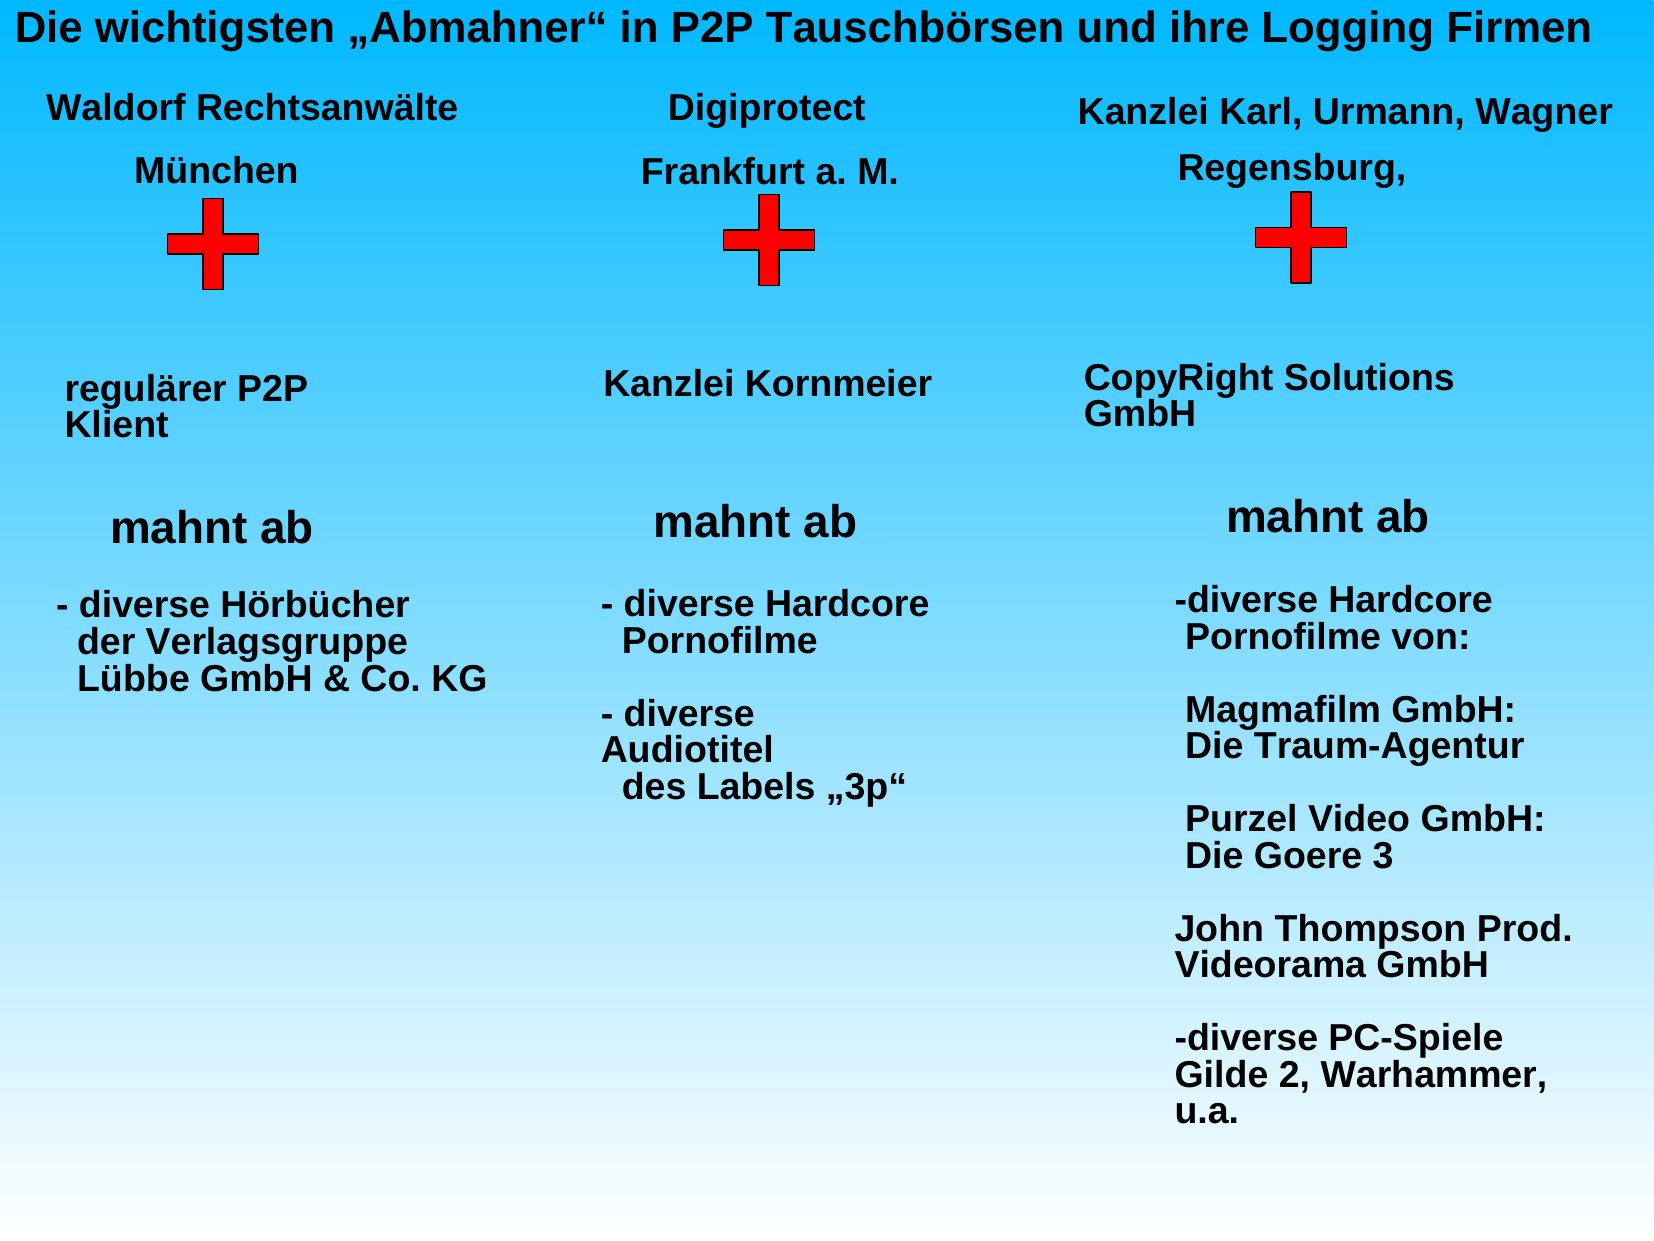

Die wichtigsten „Abmahner“ in P2P Tauschbörsen und ihre Logging Firmen
Waldorf Rechtsanwälte
Digiprotect
Kanzlei Karl, Urmann, Wagner
Regensburg,
München
Frankfurt a. M.
CopyRight Solutions GmbH
Kanzlei Kornmeier
regulärer P2P Klient
mahnt ab
mahnt ab
mahnt ab
-diverse Hardcore
 Pornofilme von:
 Magmafilm GmbH:
 Die Traum-Agentur
 Purzel Video GmbH:
 Die Goere 3
John Thompson Prod.
Videorama GmbH
-diverse PC-Spiele
Gilde 2, Warhammer, u.a.
- diverse Hardcore
 Pornofilme
- diverse Audiotitel
 des Labels „3p“
- diverse Hörbücher
 der Verlagsgruppe
 Lübbe GmbH & Co. KG